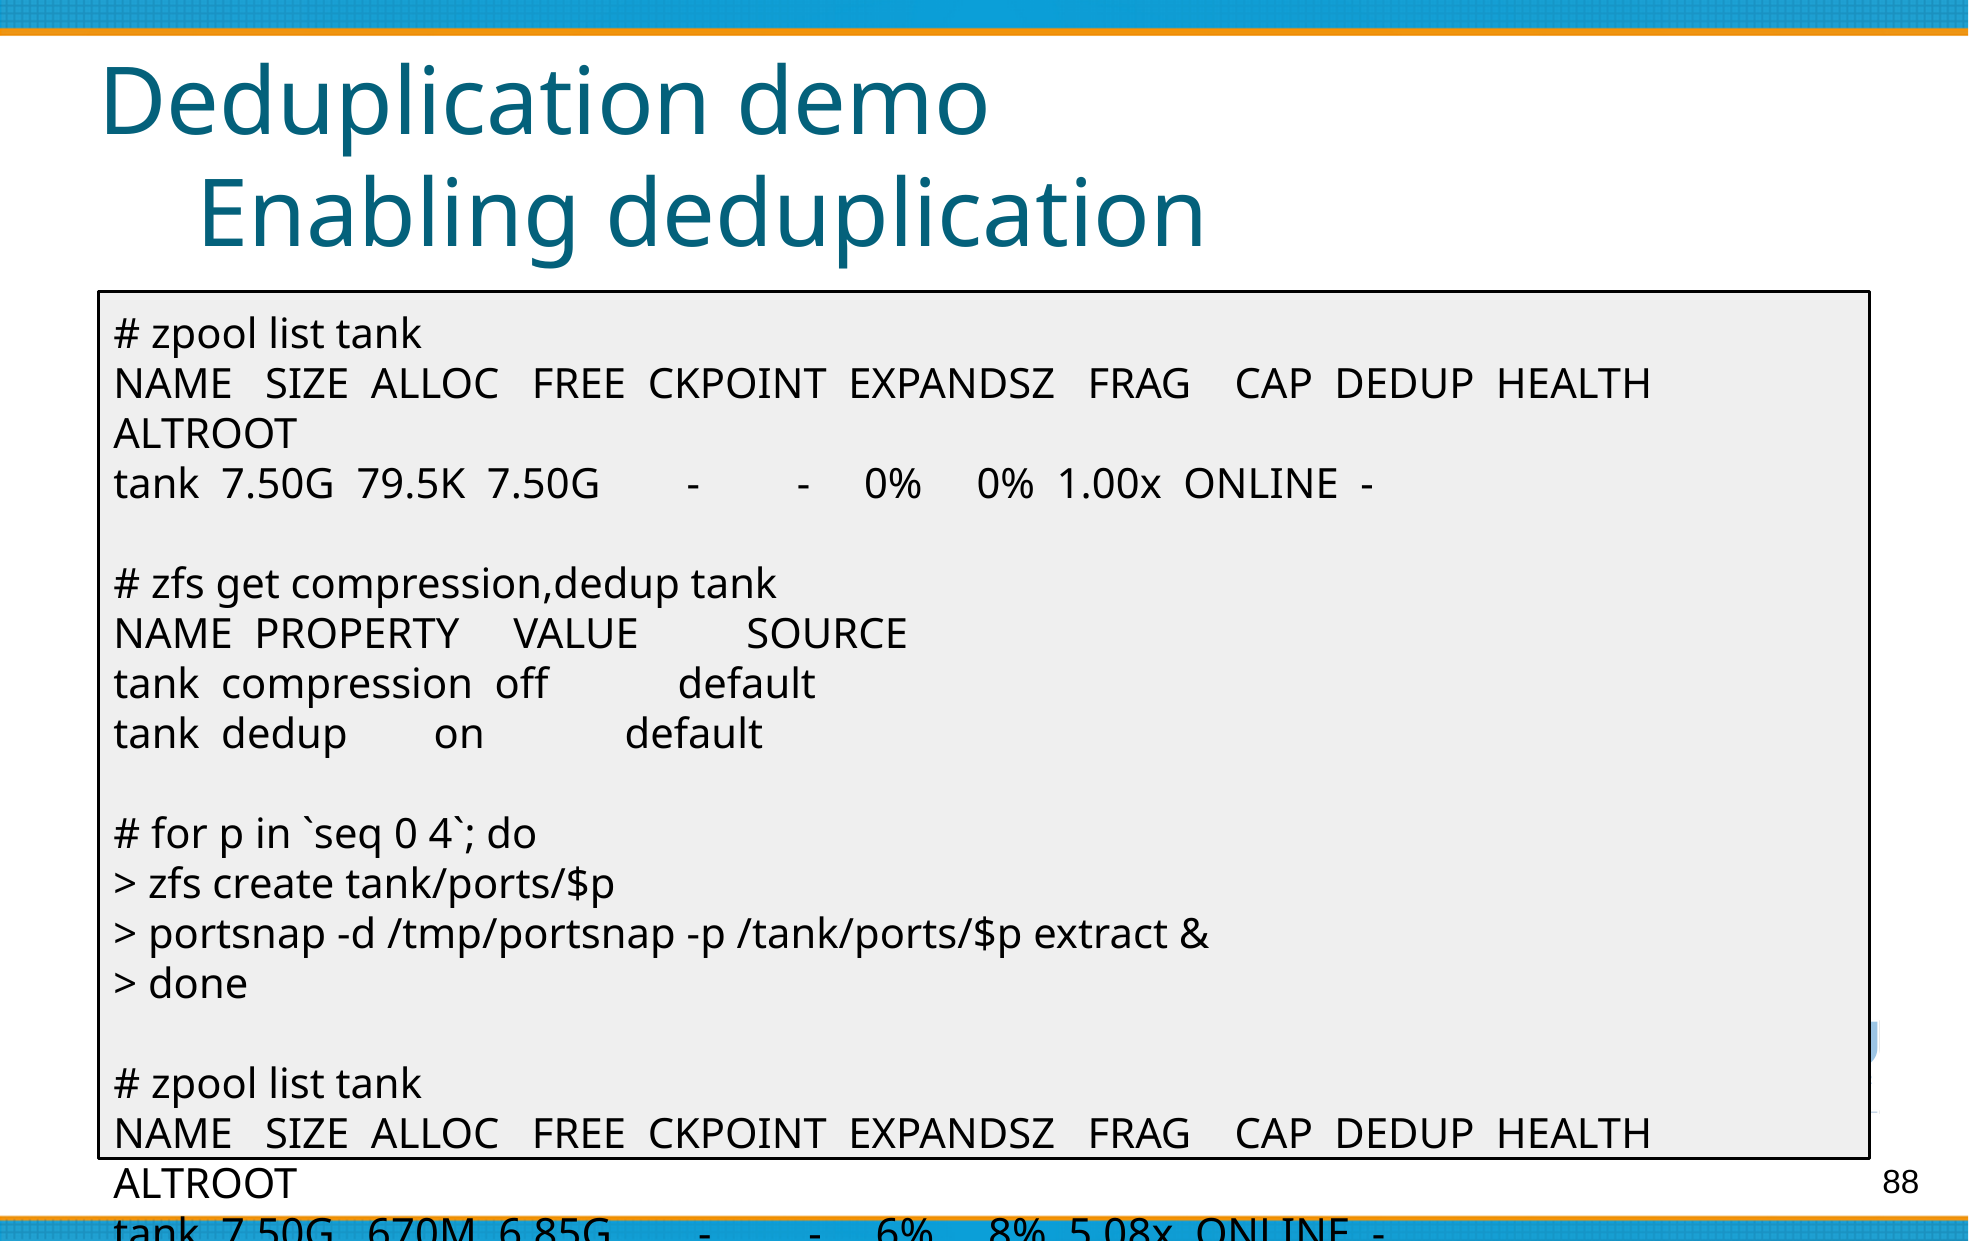

# Deduplication demo Enabling deduplication
# zpool list tank
NAME SIZE ALLOC FREE CKPOINT EXPANDSZ FRAG CAP DEDUP HEALTH ALTROOT
tank 7.50G 79.5K 7.50G - - 0% 0% 1.00x ONLINE -
# zfs get compression,dedup tank
NAME PROPERTY VALUE SOURCE
tank compression off default
tank dedup on default
# for p in `seq 0 4`; do
> zfs create tank/ports/$p
> portsnap -d /tmp/portsnap -p /tank/ports/$p extract &
> done
# zpool list tank
NAME SIZE ALLOC FREE CKPOINT EXPANDSZ FRAG CAP DEDUP HEALTH ALTROOT
tank 7.50G 670M 6.85G - - 6% 8% 5.08x ONLINE -